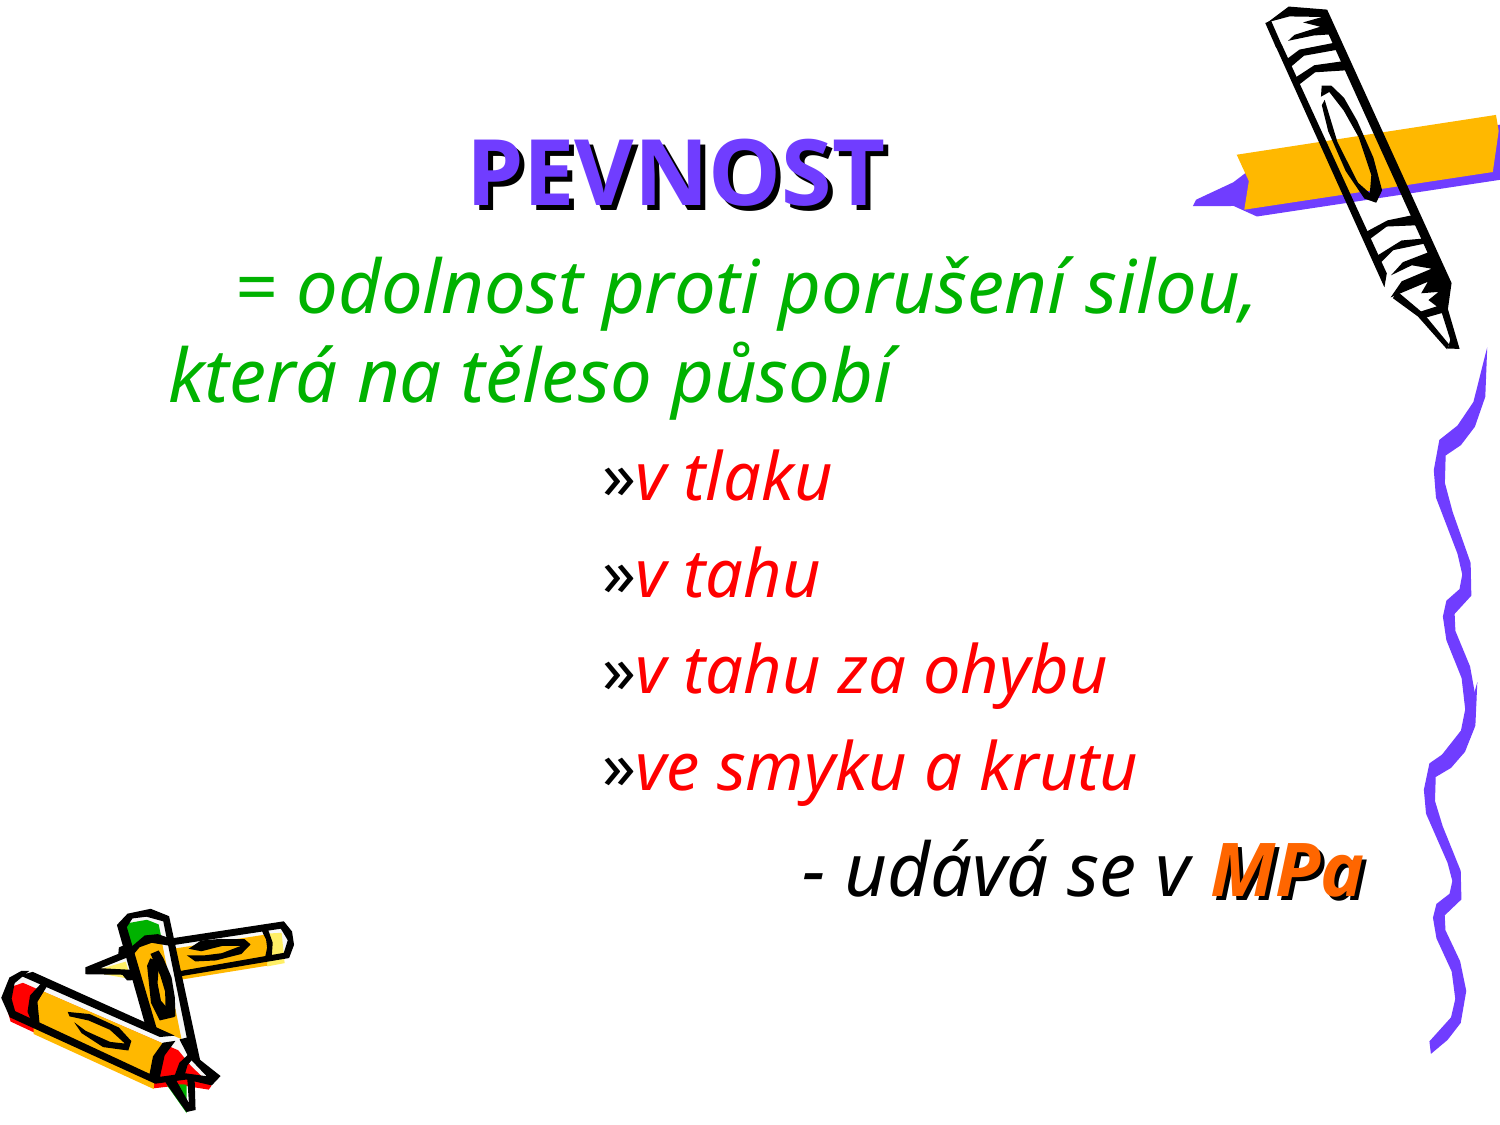

# PEVNOST
	= odolnost proti porušení silou, která na těleso působí
v tlaku
v tahu
v tahu za ohybu
ve smyku a krutu
		- udává se v MPa